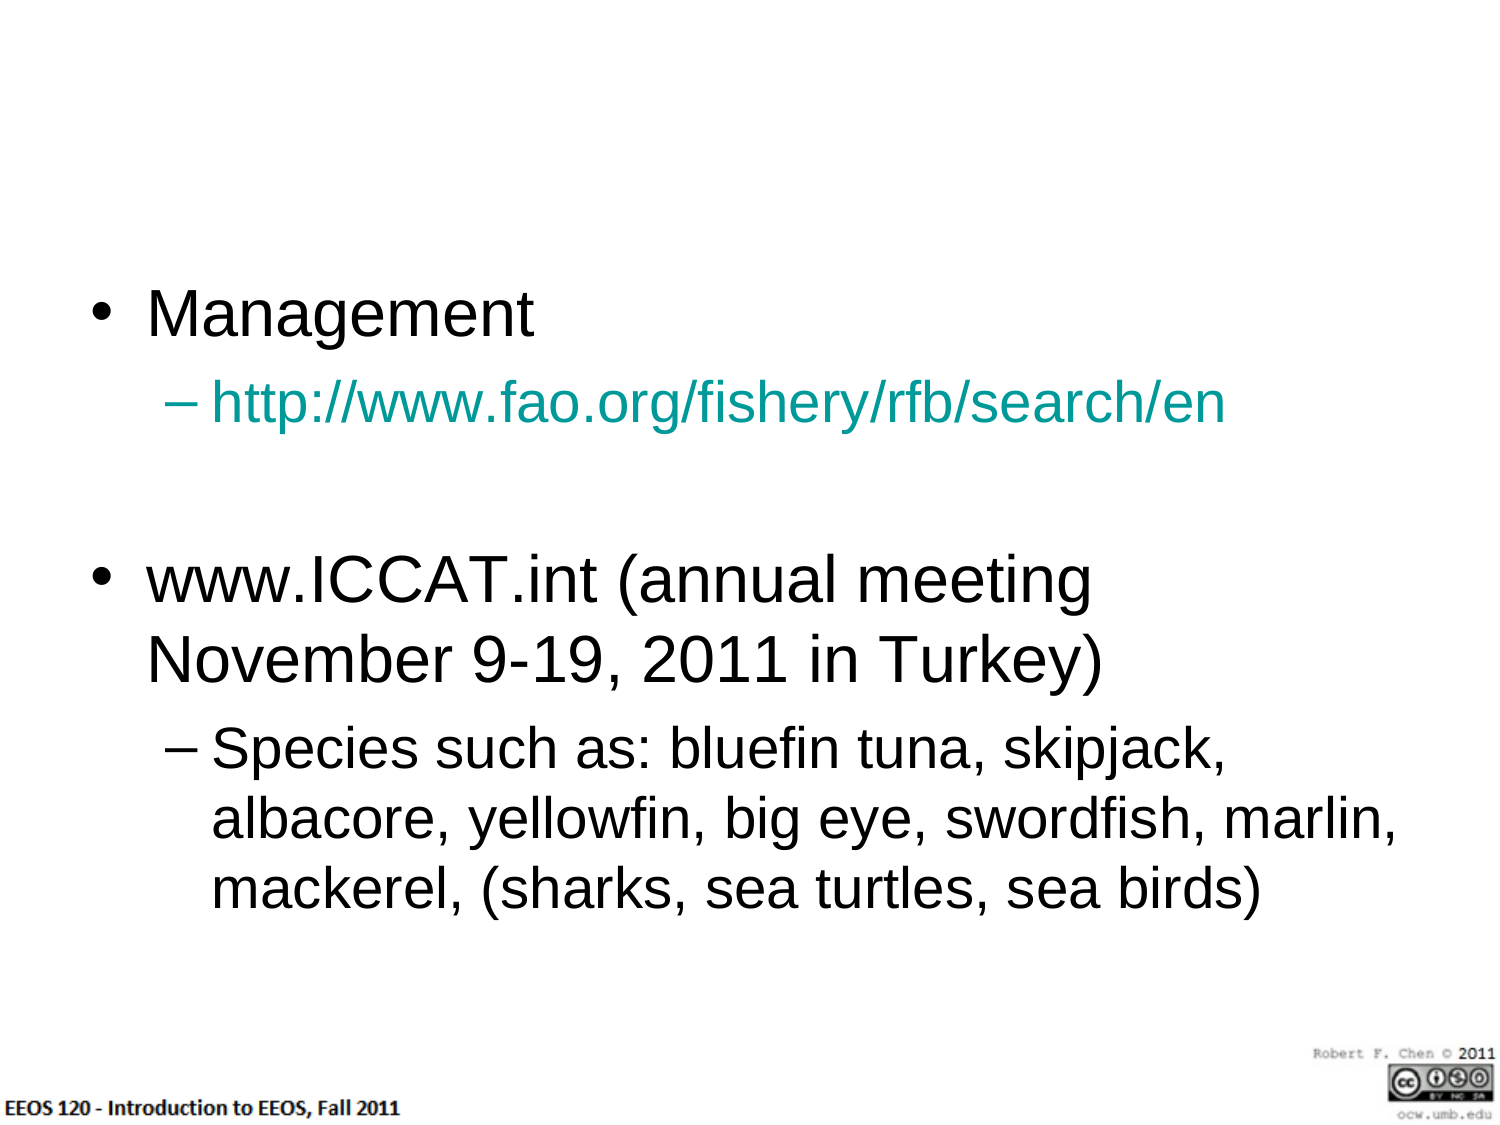

#
Management
http://www.fao.org/fishery/rfb/search/en
www.ICCAT.int (annual meeting November 9-19, 2011 in Turkey)
Species such as: bluefin tuna, skipjack, albacore, yellowfin, big eye, swordfish, marlin, mackerel, (sharks, sea turtles, sea birds)